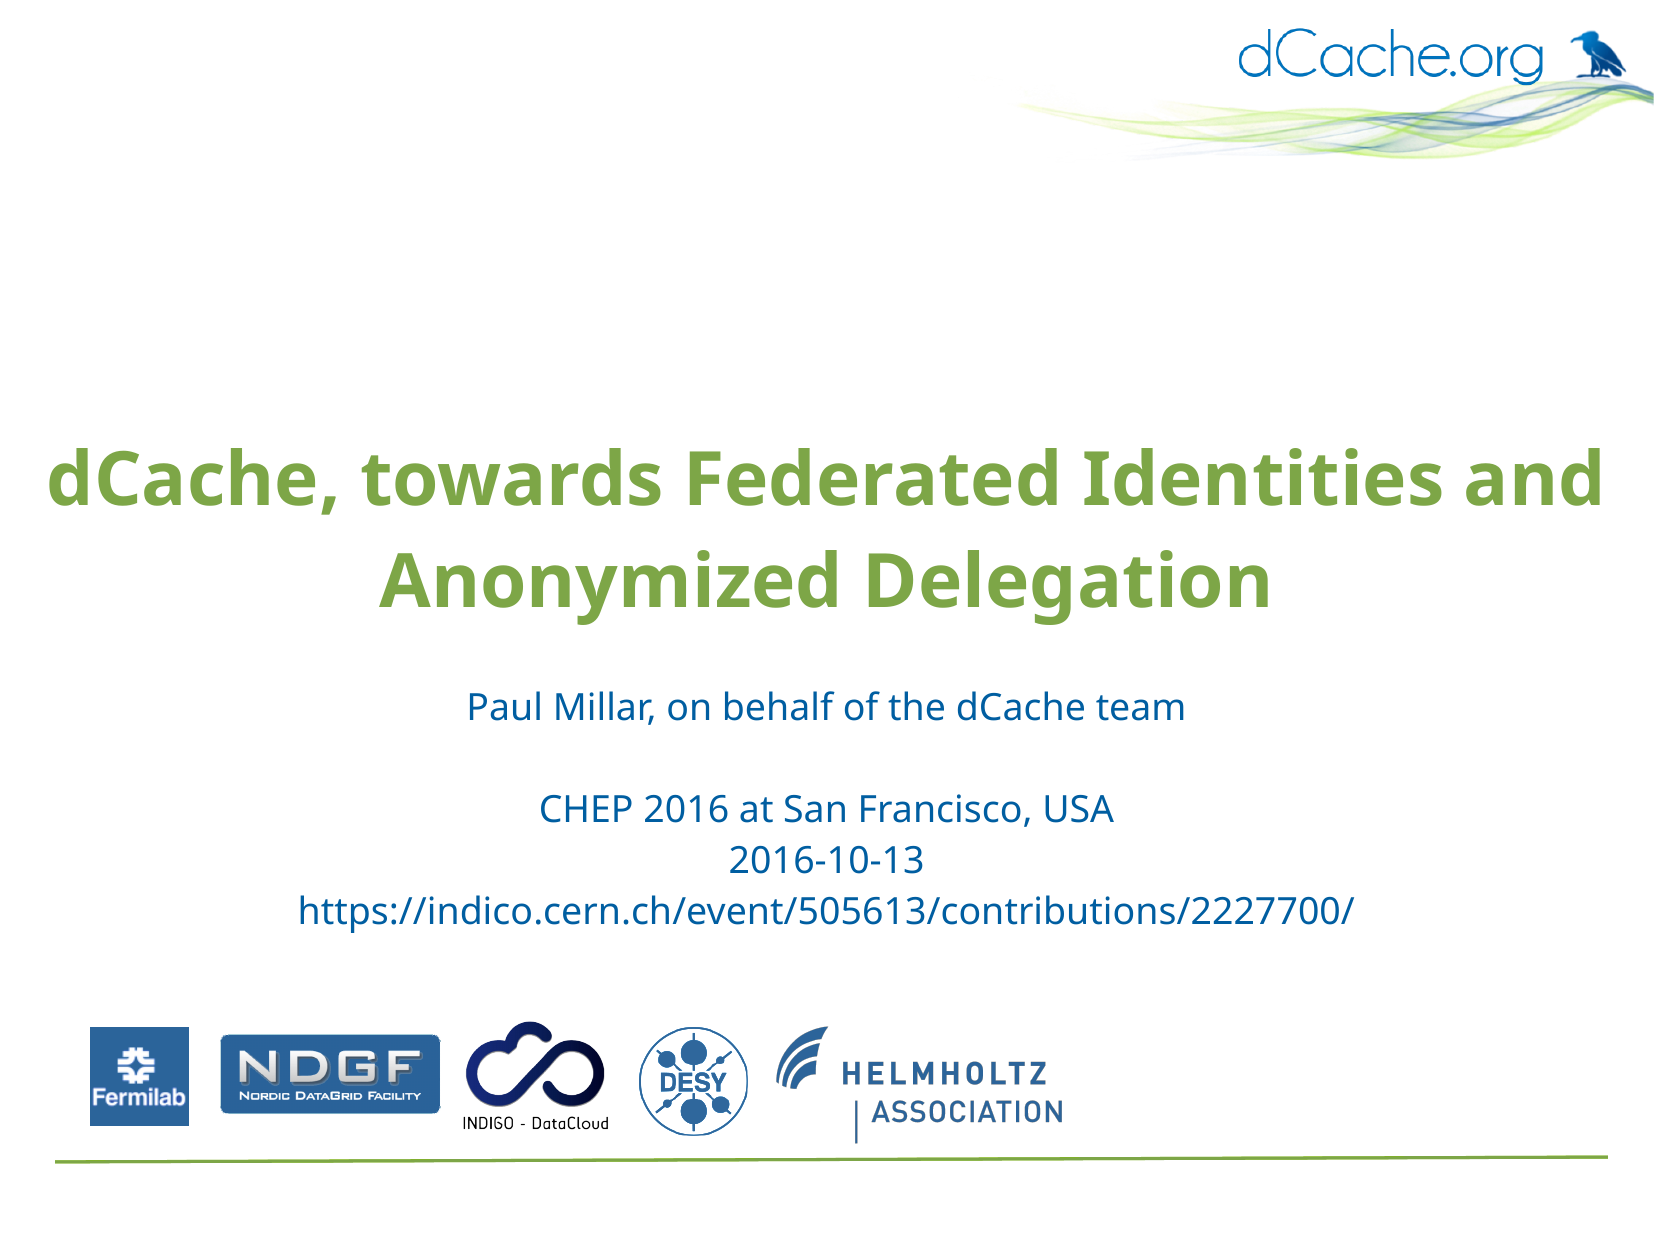

dCache, towards Federated Identities and Anonymized Delegation
Paul Millar, on behalf of the dCache team
CHEP 2016 at San Francisco, USA
2016-10-13
https://indico.cern.ch/event/505613/contributions/2227700/